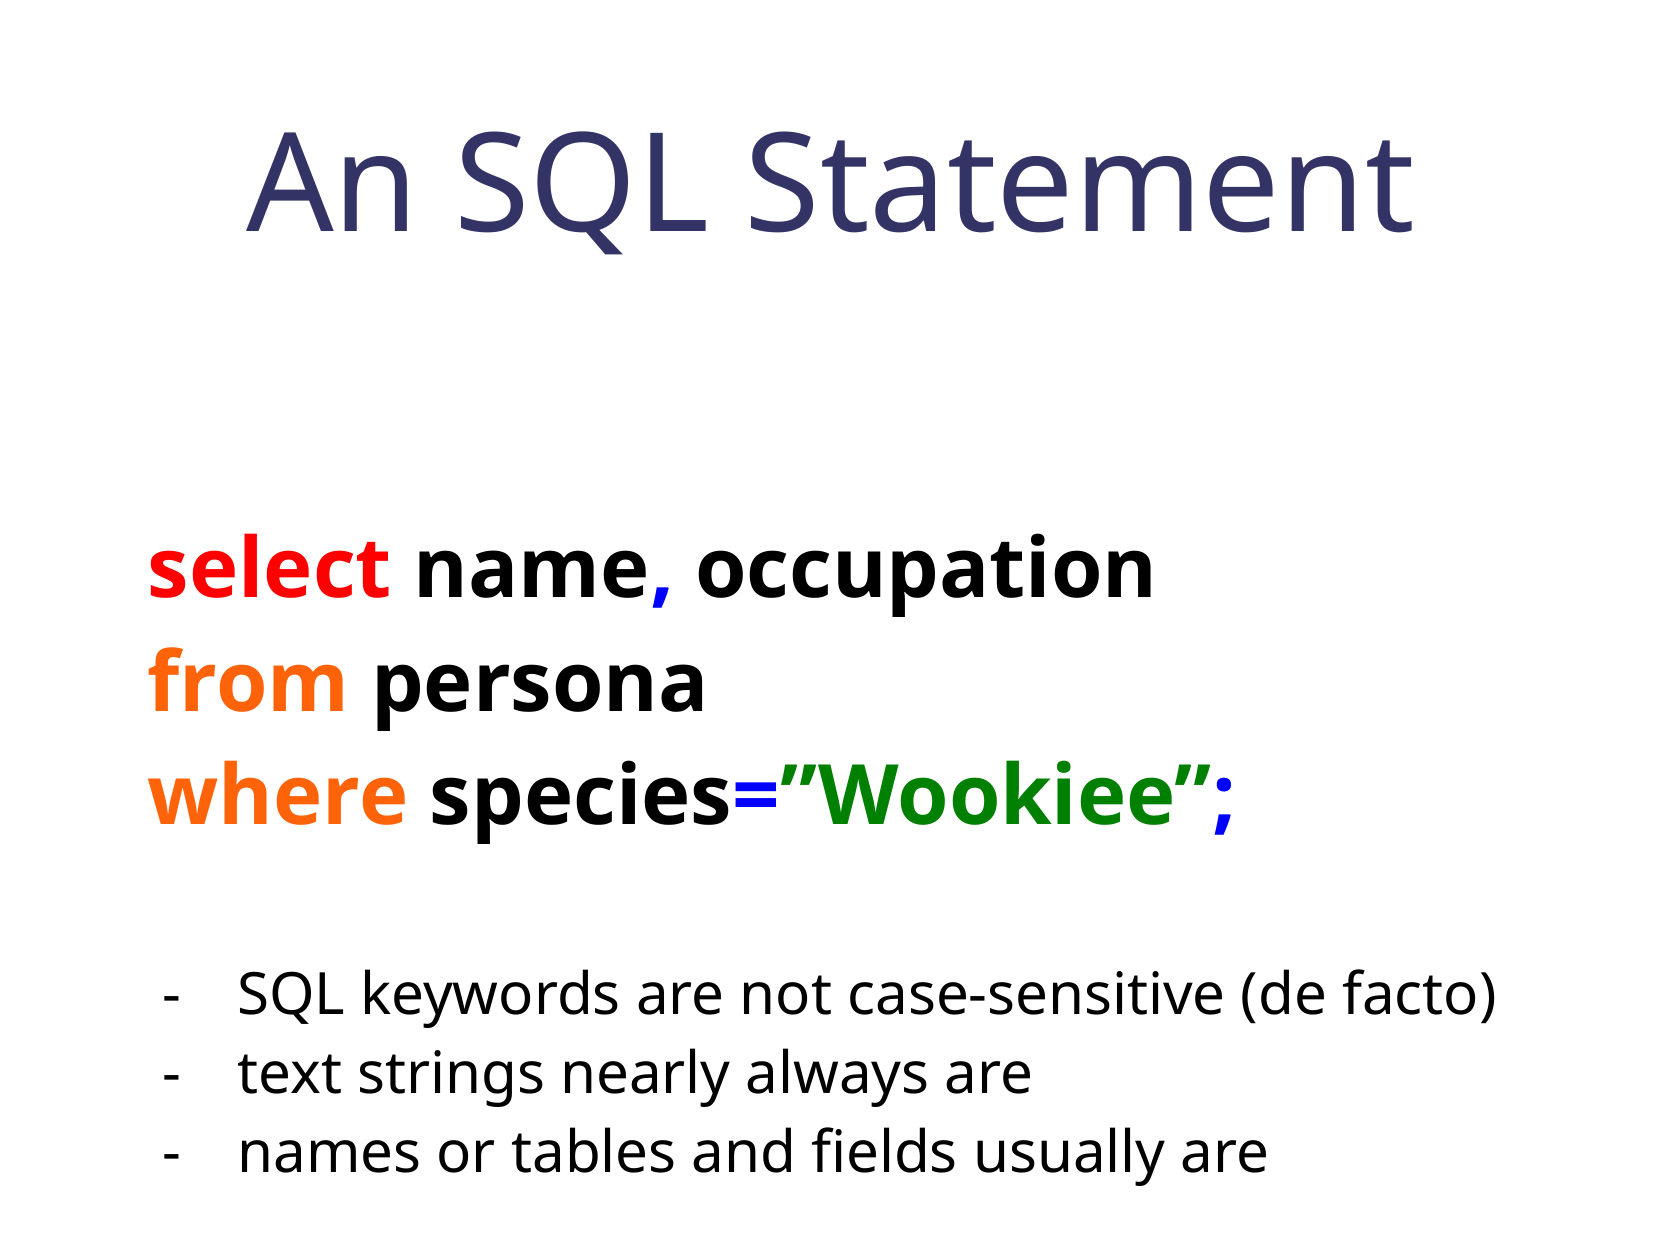

# An SQL Statement
select name, occupation
from persona
where species=”Wookiee”;
- 	SQL keywords are not case-sensitive (de facto)
- 	text strings nearly always are
- 	names or tables and fields usually are